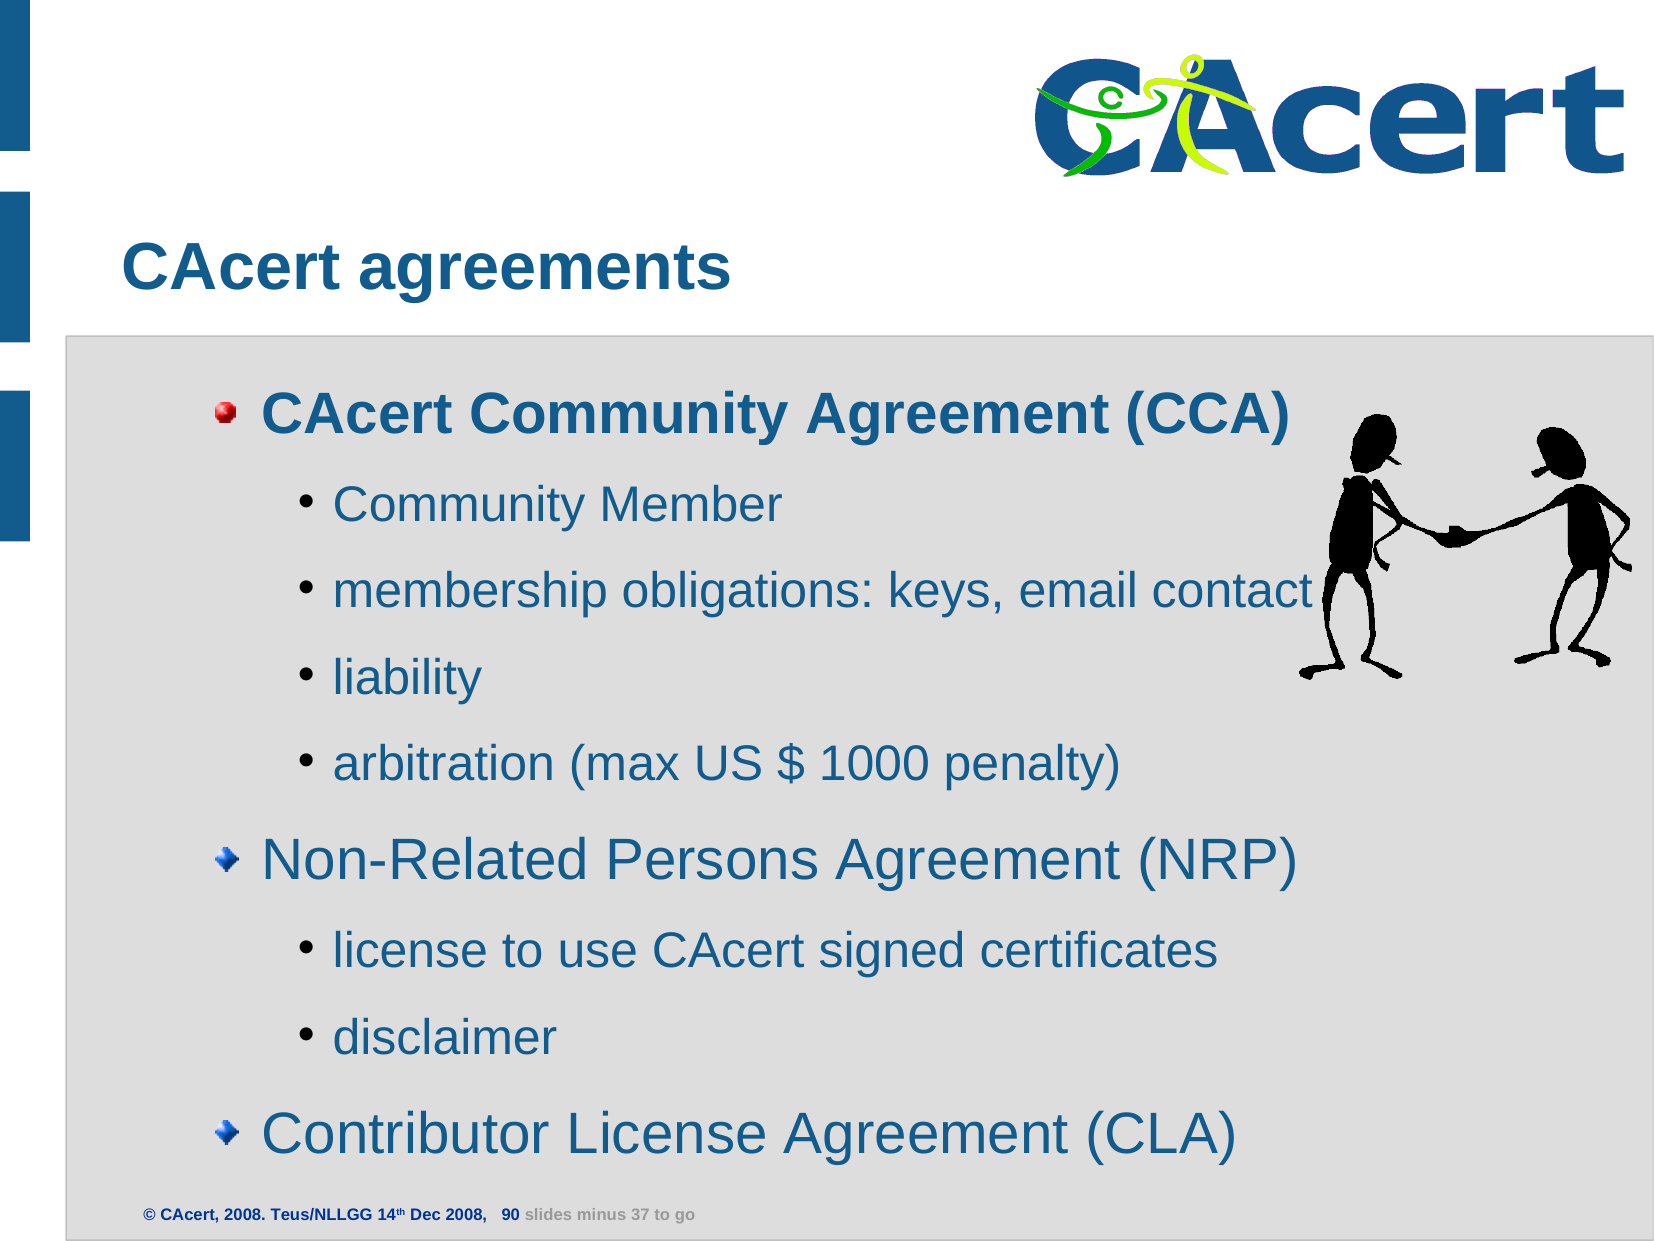

# CAcert agreements
CAcert Community Agreement (CCA)
Community Member
membership obligations: keys, email contact
liability
arbitration (max US $ 1000 penalty)
Non-Related Persons Agreement (NRP)
license to use CAcert signed certificates
disclaimer
Contributor License Agreement (CLA)